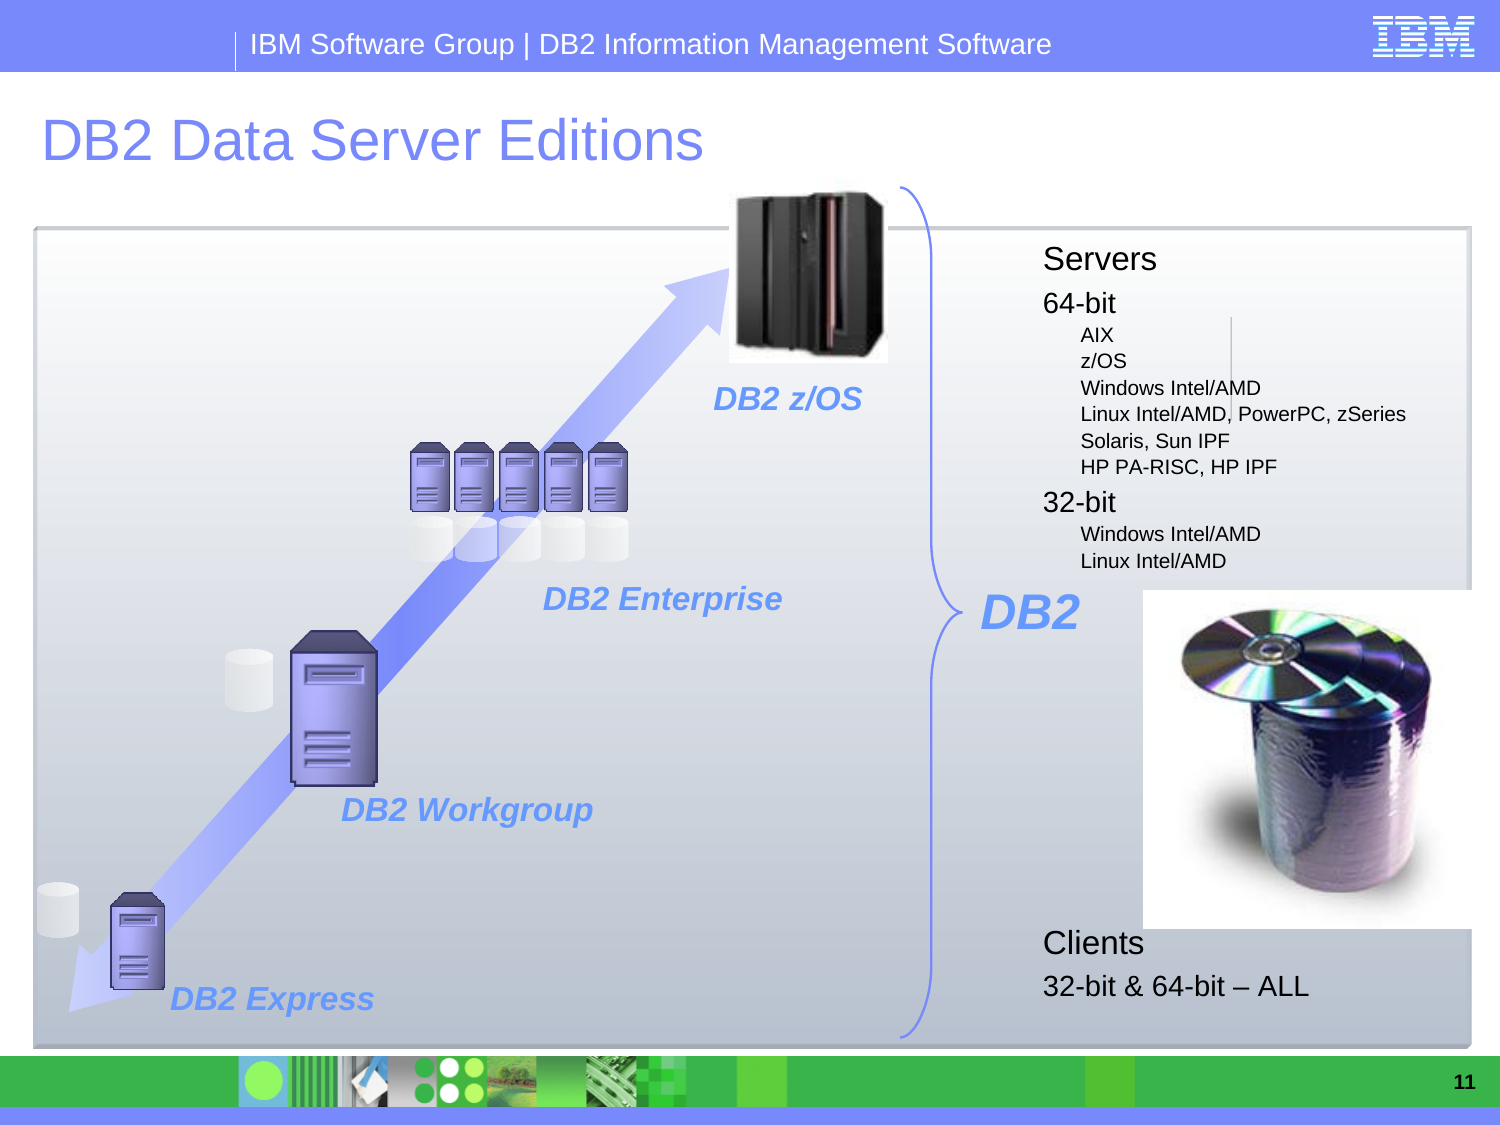

# DB2 Data Server Editions
Servers
64-bit
AIX
z/OS
Windows Intel/AMD
Linux Intel/AMD, PowerPC, zSeries
Solaris, Sun IPF
HP PA-RISC, HP IPF
32-bit
Windows Intel/AMD
Linux Intel/AMD
Clients
32-bit & 64-bit – ALL
DB2 z/OS
DB2 Enterprise
DB2
DB2 Workgroup
DB2 Express
11